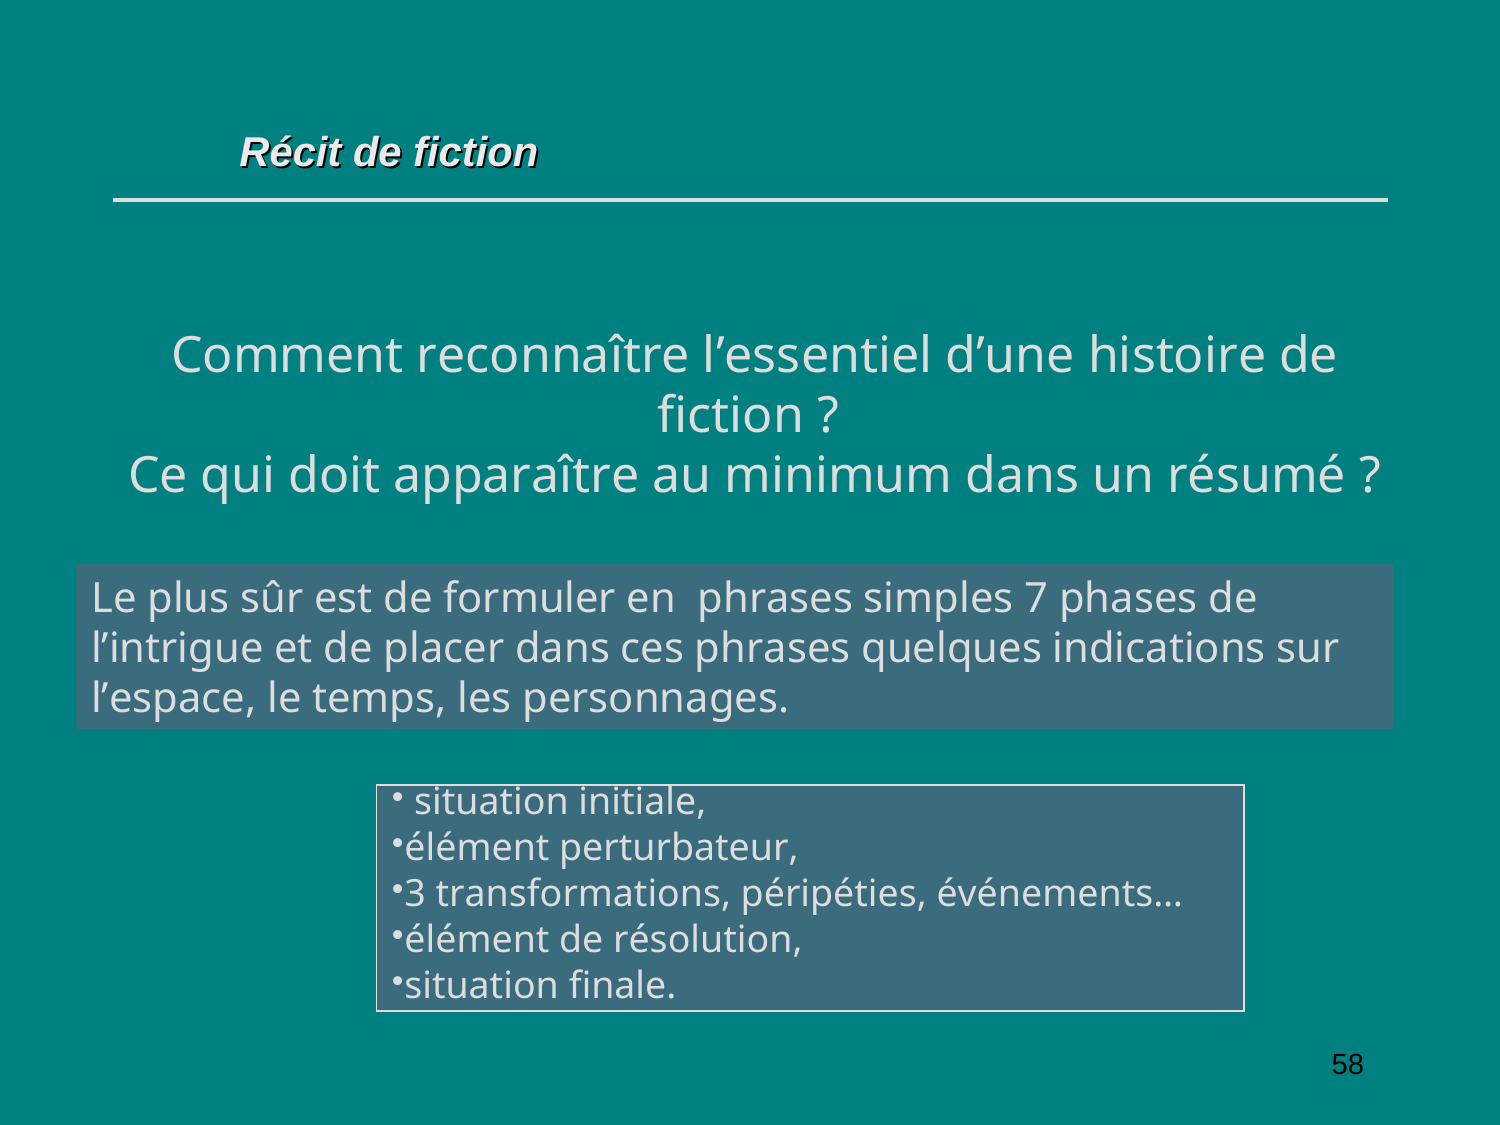

Récit de fiction
Comment reconnaître l’essentiel d’une histoire de fiction ?
Ce qui doit apparaître au minimum dans un résumé ?
Le plus sûr est de formuler en phrases simples 7 phases de l’intrigue et de placer dans ces phrases quelques indications sur l’espace, le temps, les personnages.
 situation initiale,
élément perturbateur,
3 transformations, péripéties, événements…
élément de résolution,
situation finale.
58